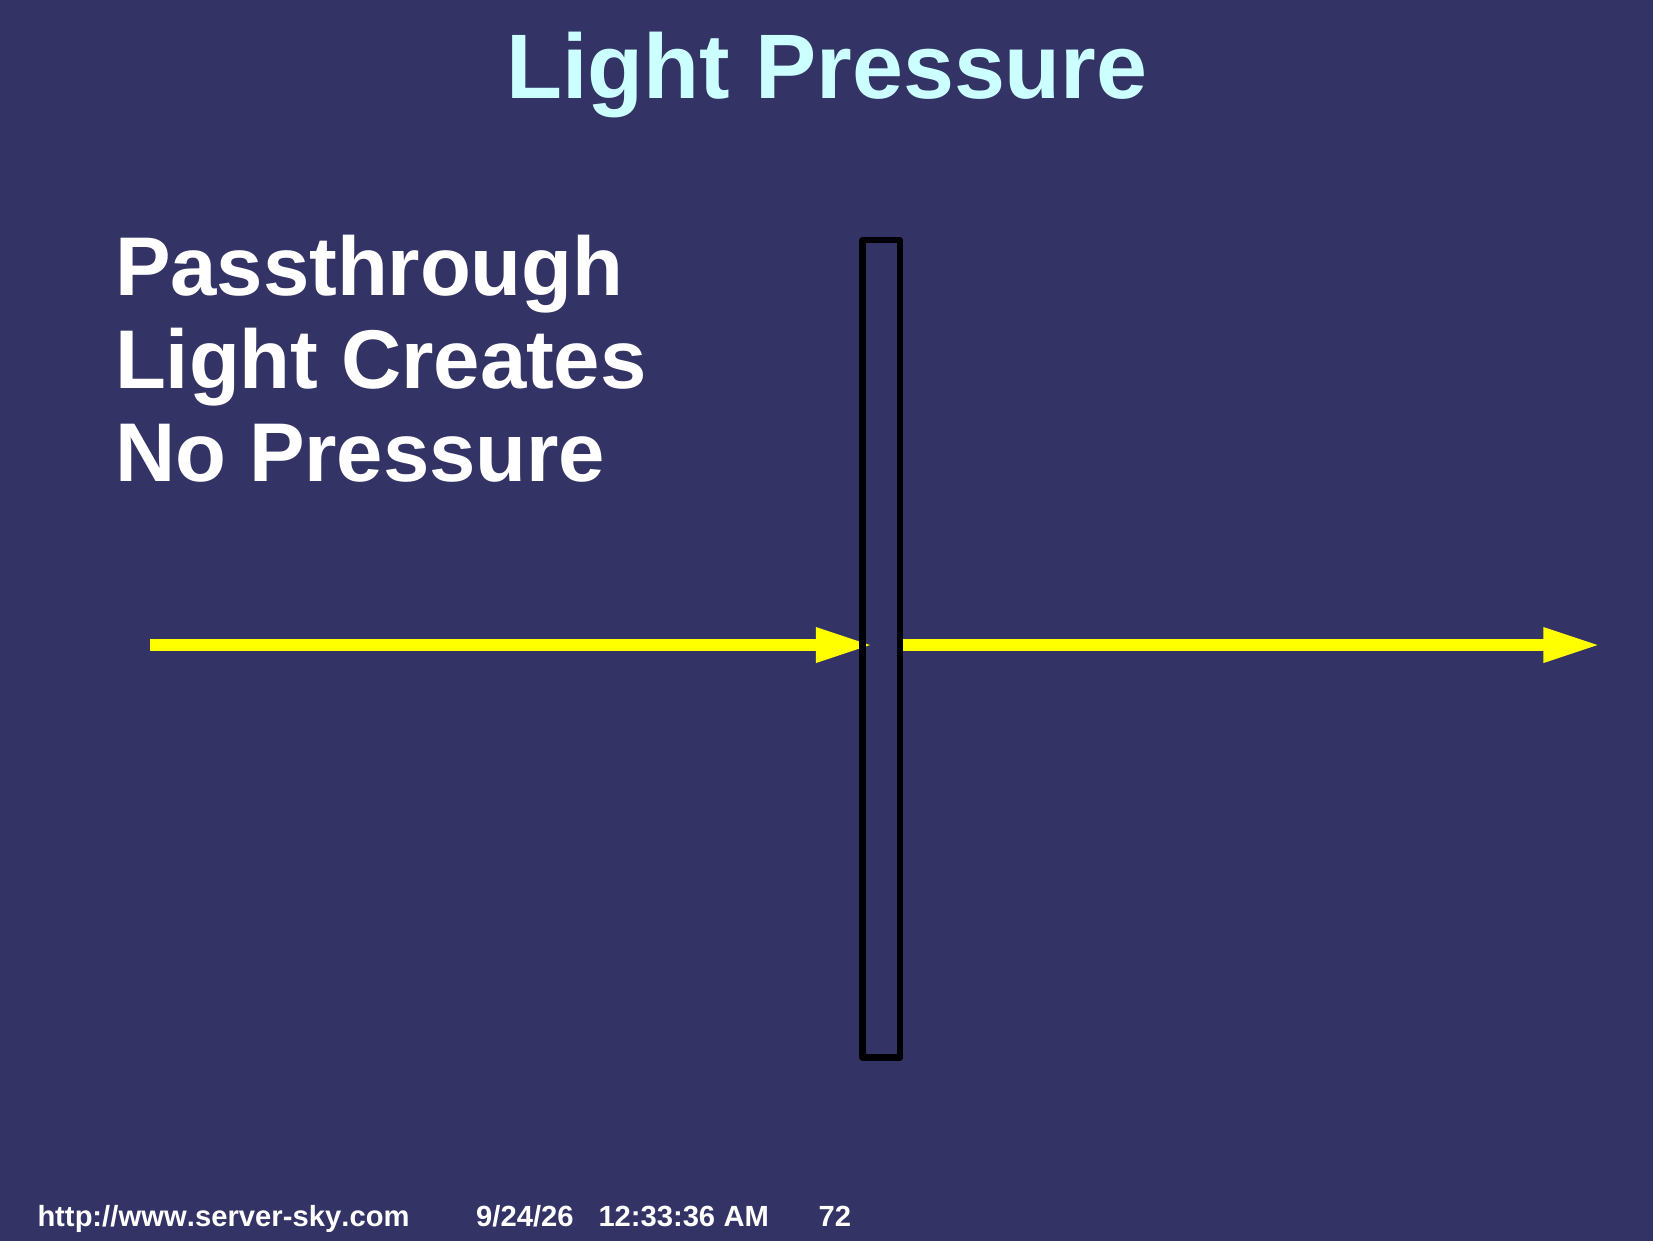

# Light Pressure
Passthrough Light Creates No Pressure